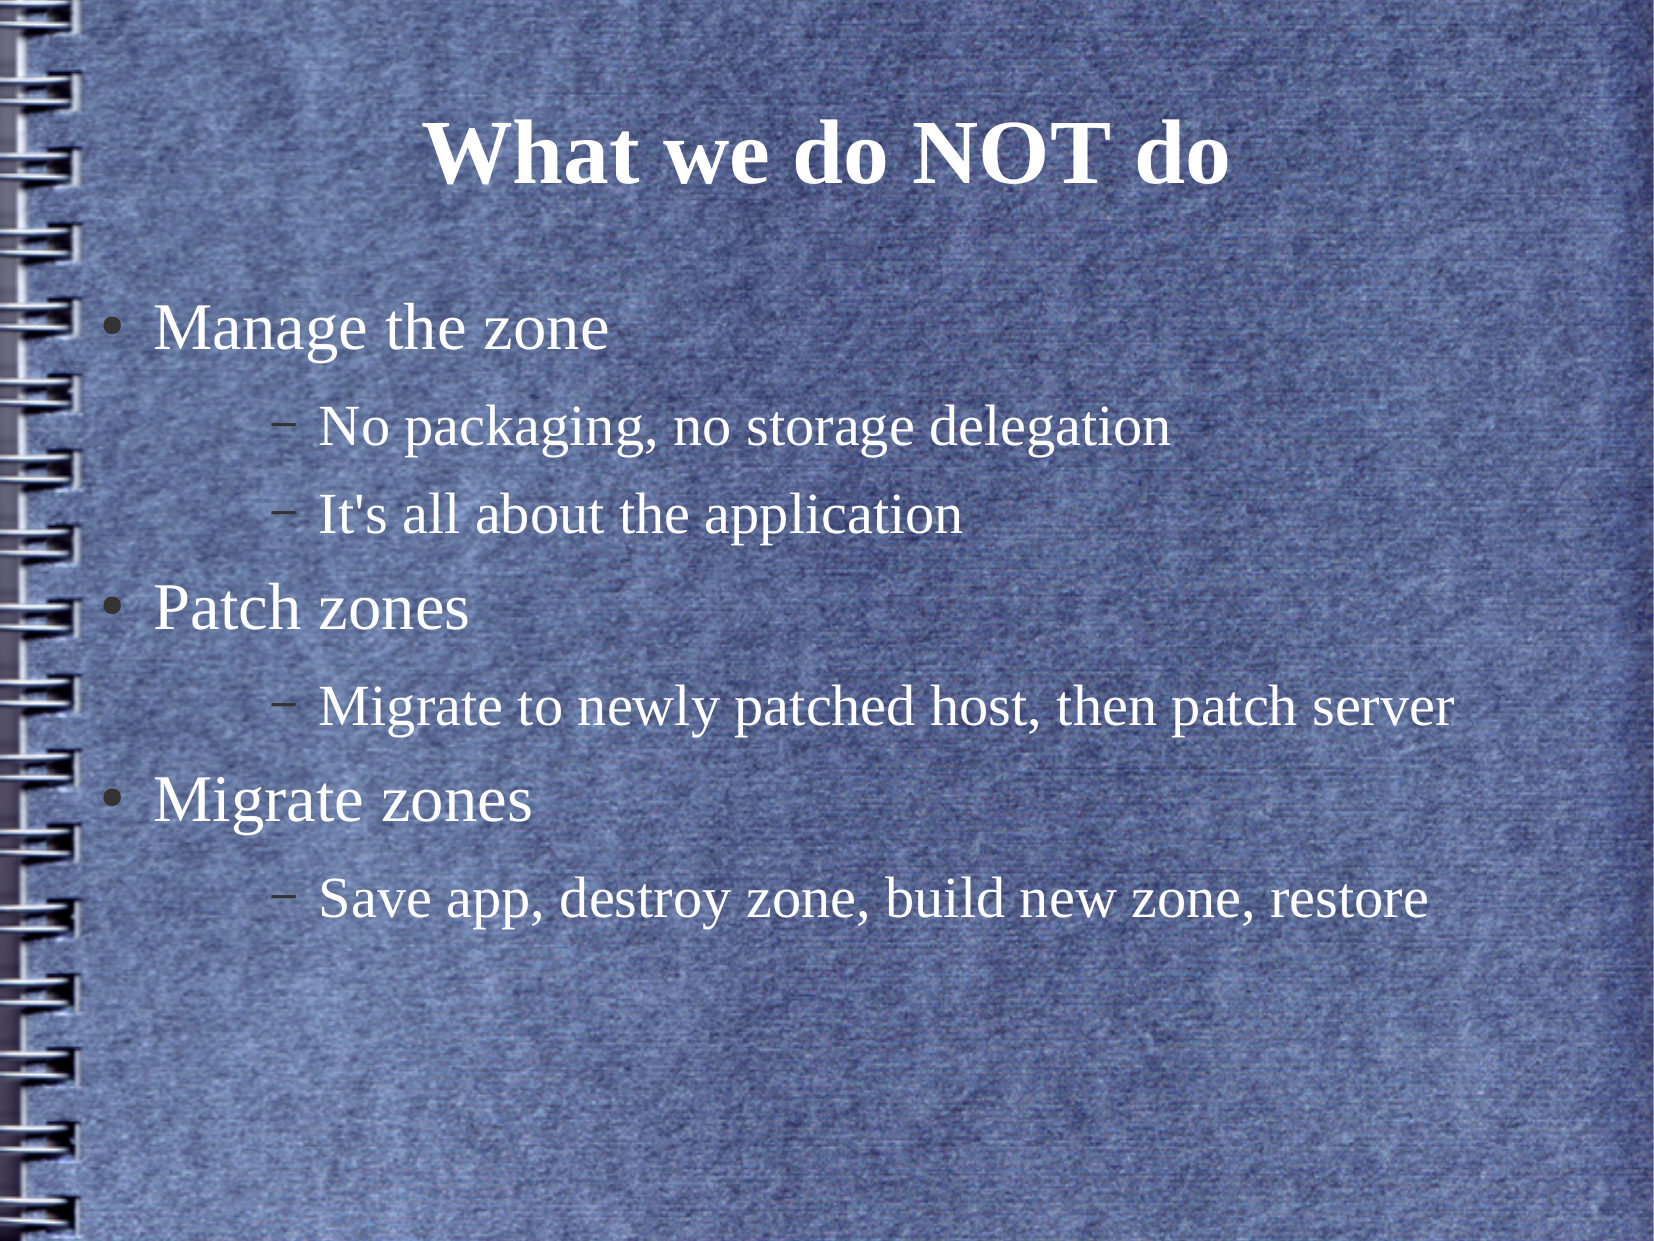

# What we do NOT do
Manage the zone
No packaging, no storage delegation
It's all about the application
Patch zones
Migrate to newly patched host, then patch server
Migrate zones
Save app, destroy zone, build new zone, restore